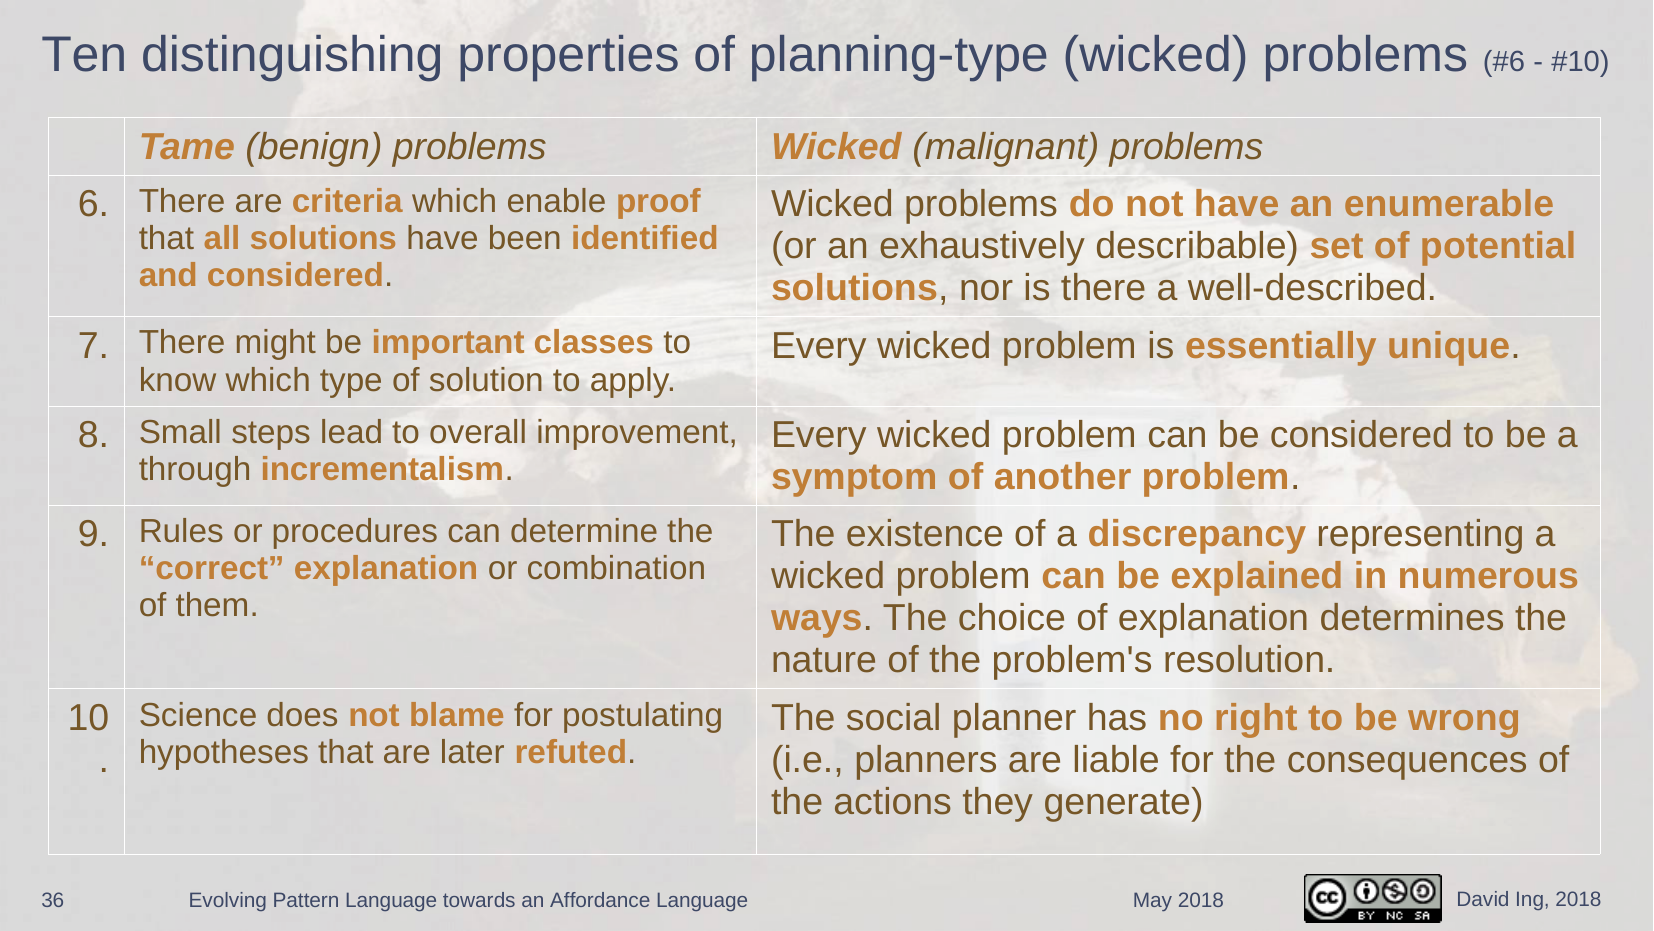

# Ten distinguishing properties of planning-type (wicked) problems (#6 - #10)
| | Tame (benign) problems | Wicked (malignant) problems |
| --- | --- | --- |
| 6. | There are criteria which enable proof that all solutions have been identified and considered. | Wicked problems do not have an enumerable (or an exhaustively describable) set of potential solutions, nor is there a well-described. |
| 7. | There might be important classes to know which type of solution to apply. | Every wicked problem is essentially unique. |
| 8. | Small steps lead to overall improvement, through incrementalism. | Every wicked problem can be considered to be a symptom of another problem. |
| 9. | Rules or procedures can determine the “correct” explanation or combination of them. | The existence of a discrepancy representing a wicked problem can be explained in numerous ways. The choice of explanation determines the nature of the problem's resolution. |
| 10. | Science does not blame for postulating hypotheses that are later refuted. | The social planner has no right to be wrong (i.e., planners are liable for the consequences of the actions they generate) |
Evolving Pattern Language towards an Affordance Language
May 2018
36